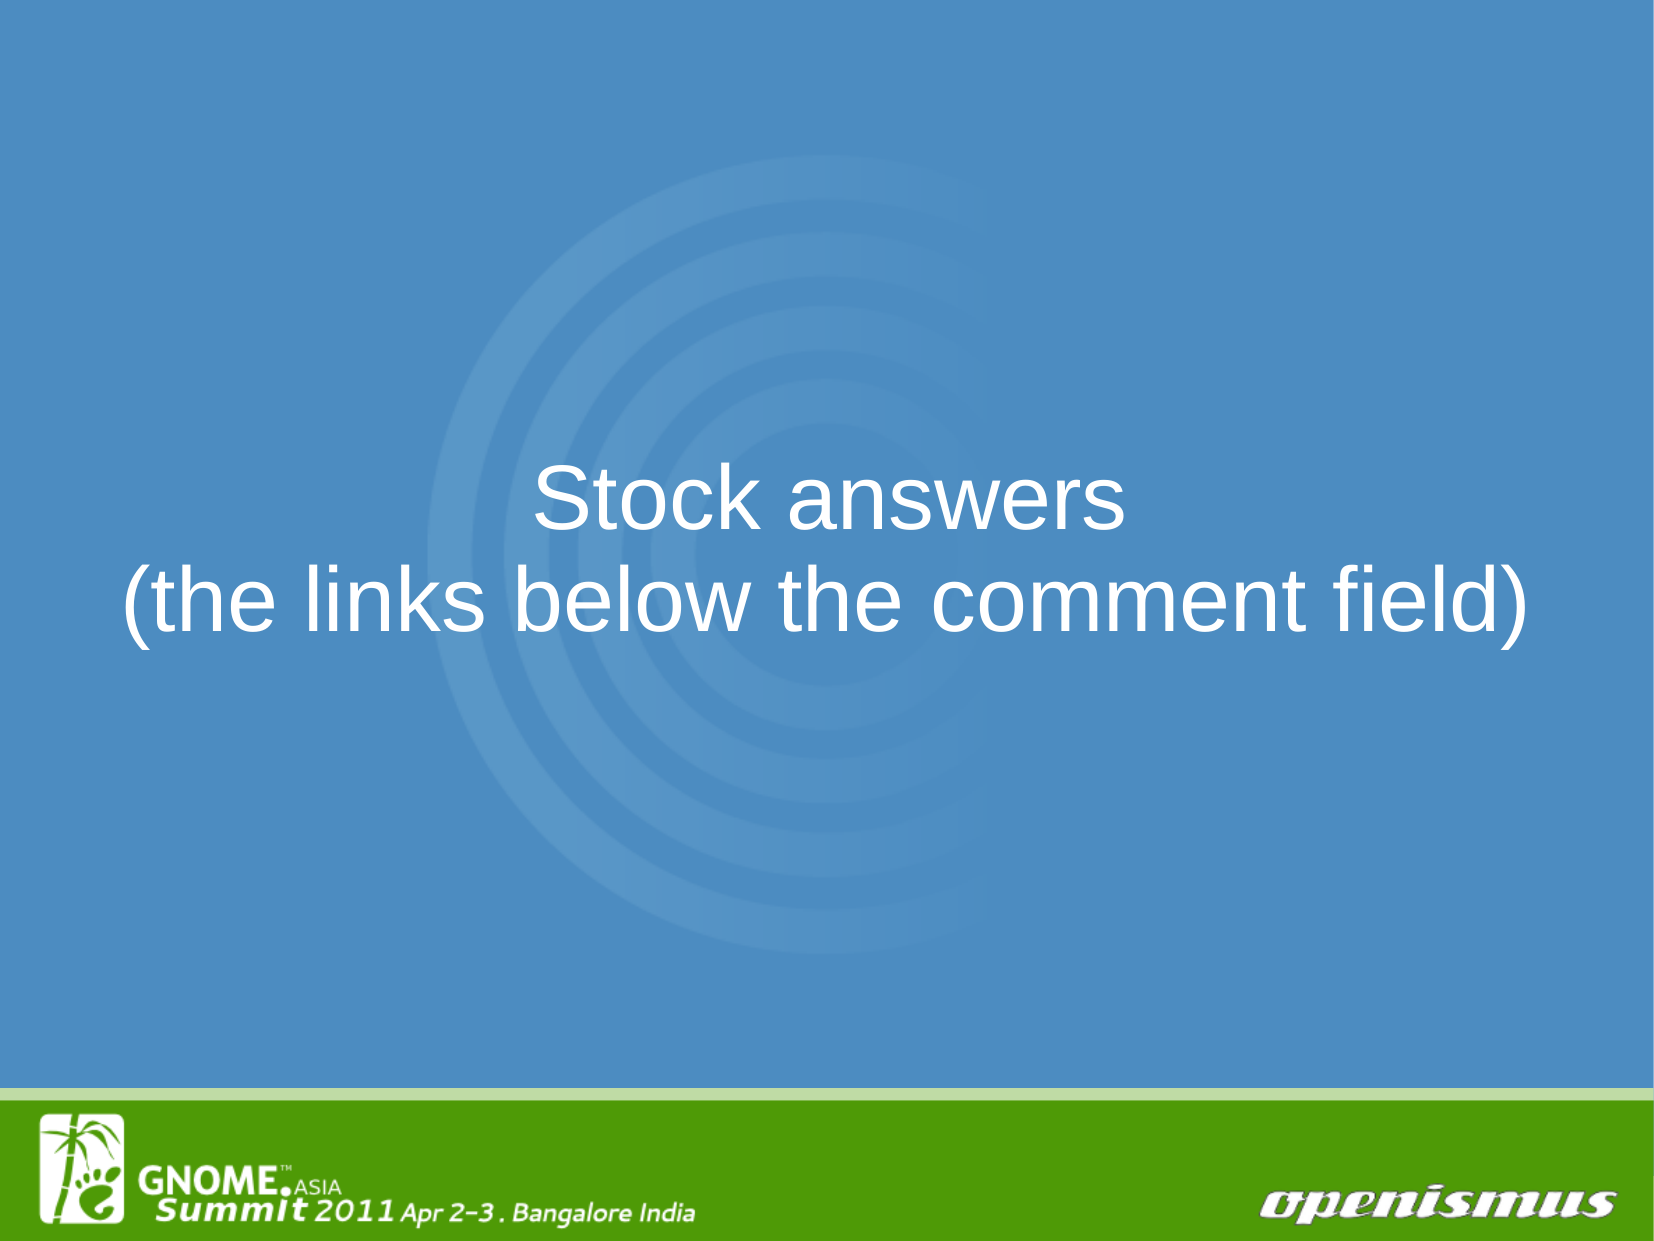

# Stock answers (the links below the comment field)